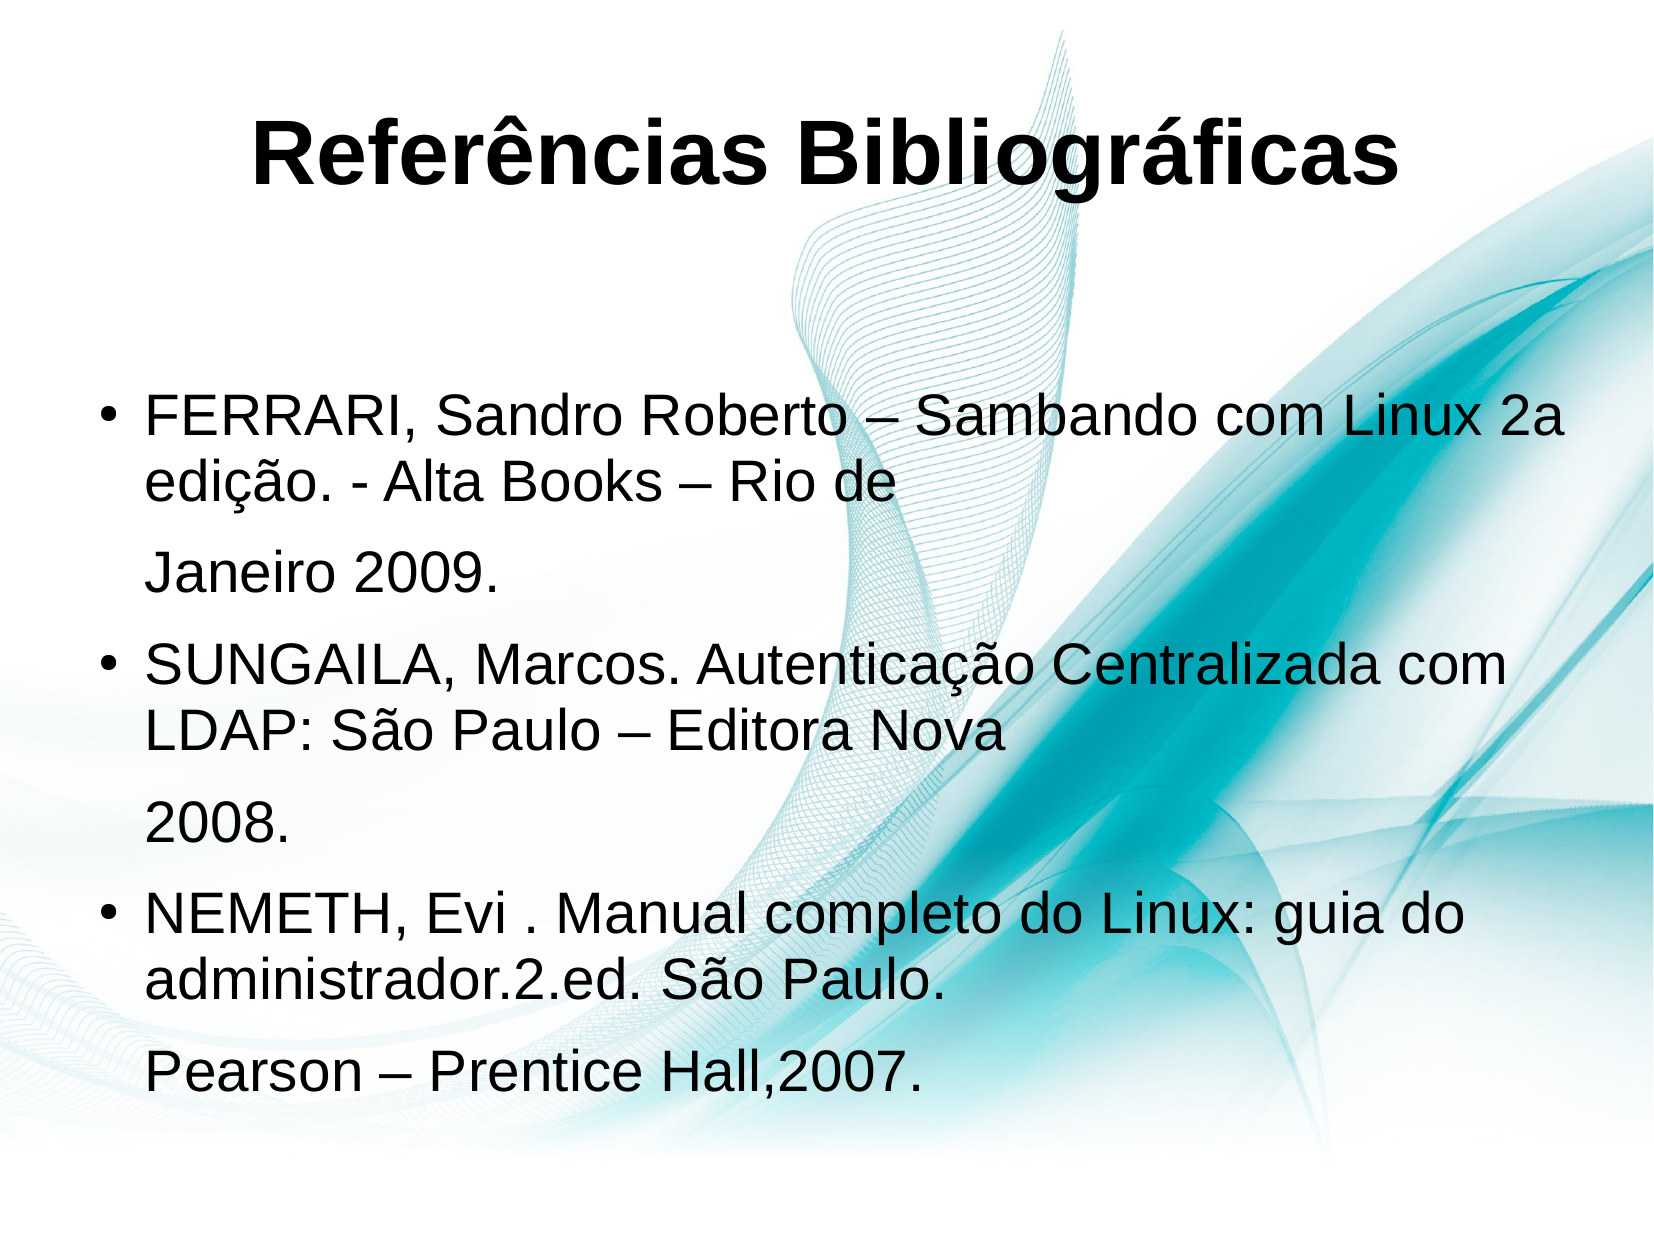

# Referências Bibliográficas
FERRARI, Sandro Roberto – Sambando com Linux 2a edição. - Alta Books – Rio de
Janeiro 2009.
SUNGAILA, Marcos. Autenticação Centralizada com LDAP: São Paulo – Editora Nova
2008.
NEMETH, Evi . Manual completo do Linux: guia do administrador.2.ed. São Paulo.
Pearson – Prentice Hall,2007.